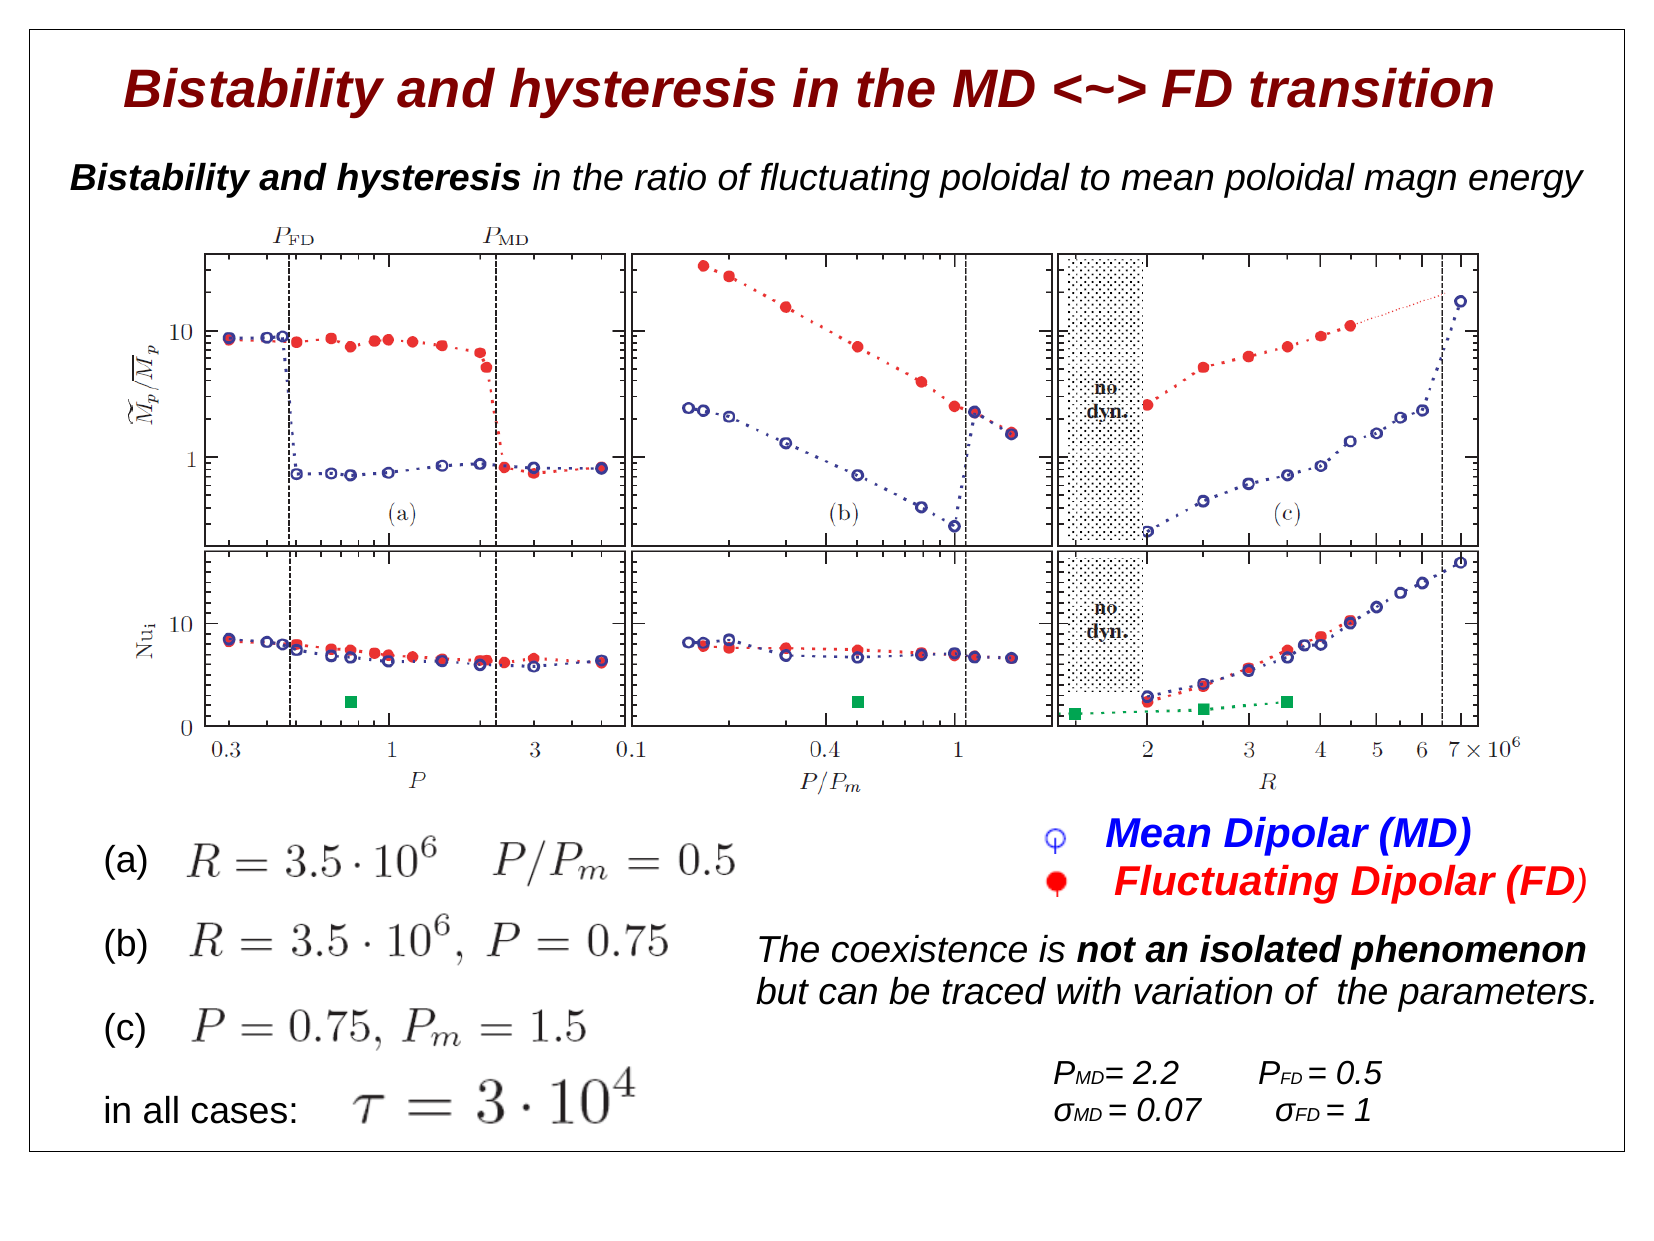

Bistability and hysteresis in the MD <~> FD transition
Bistability and hysteresis in the ratio of fluctuating poloidal to mean poloidal magn energy
Mean Dipolar (MD)
(a)
(b)
(c)
in all cases:
Fluctuating Dipolar (FD)
The coexistence is not an isolated phenomenon
but can be traced with variation of the parameters.
PMD= 2.2 PFD = 0.5
σMD = 0.07 σFD = 1